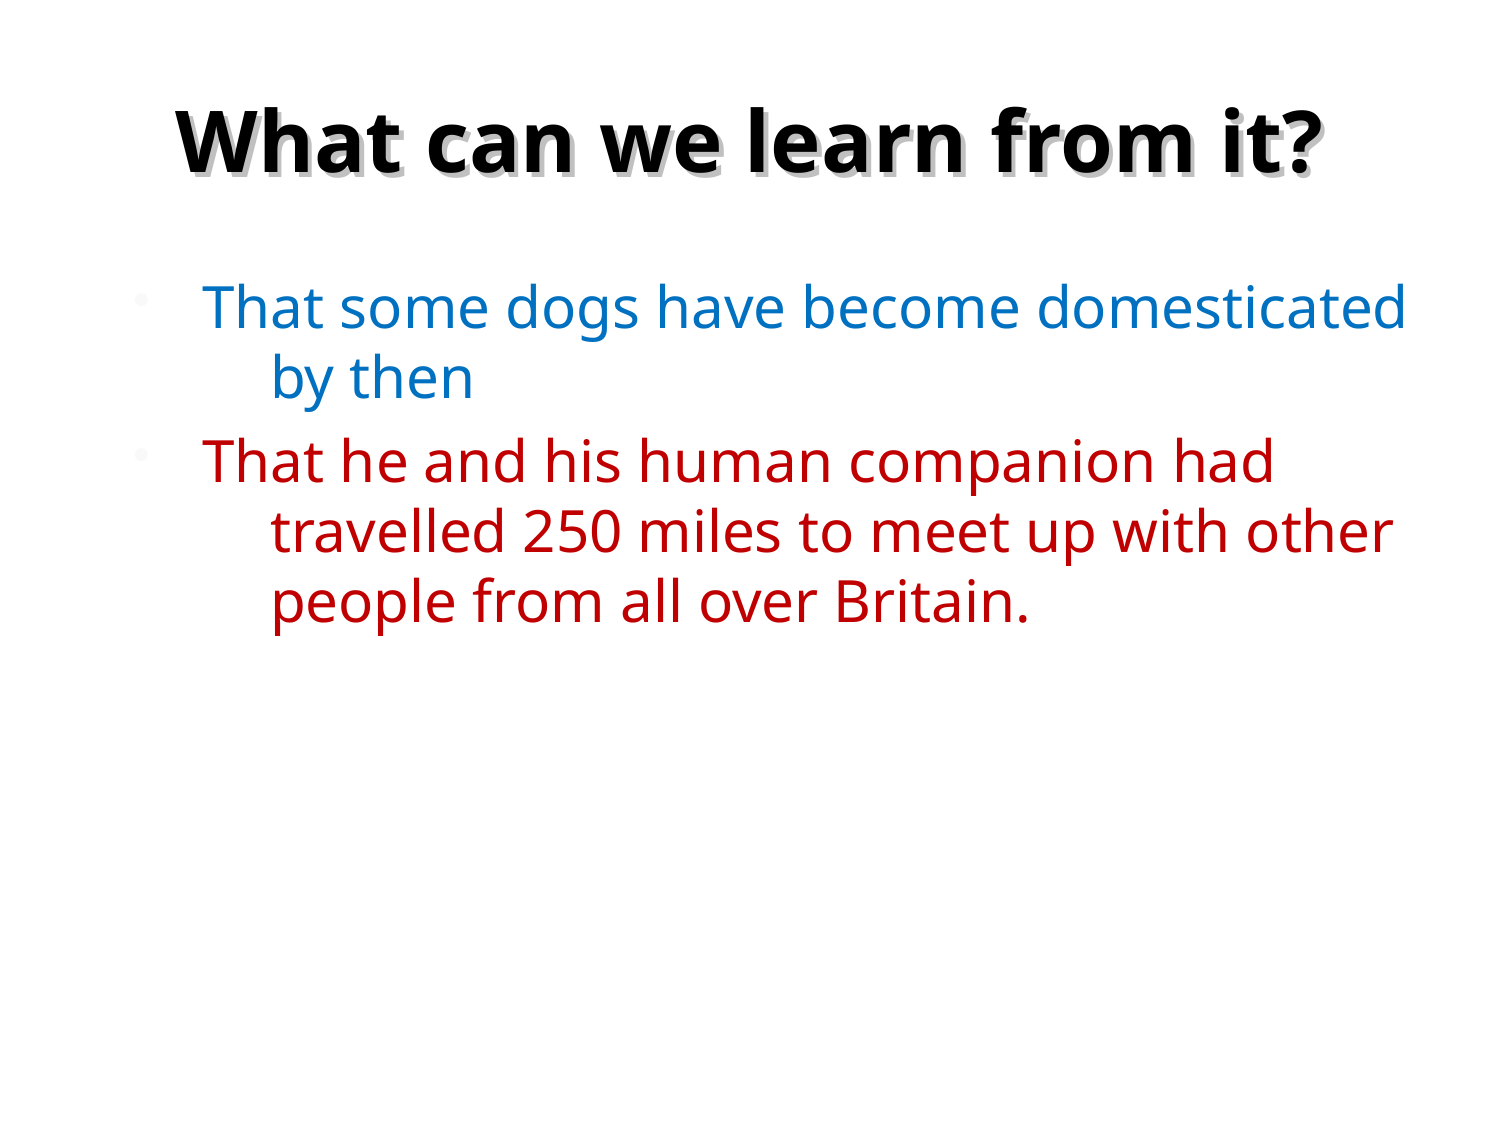

# What can we learn from it?
That some dogs have become domesticated by then.
That he and his human companion had travelled 250 miles to meet up with other people from all over Britain.